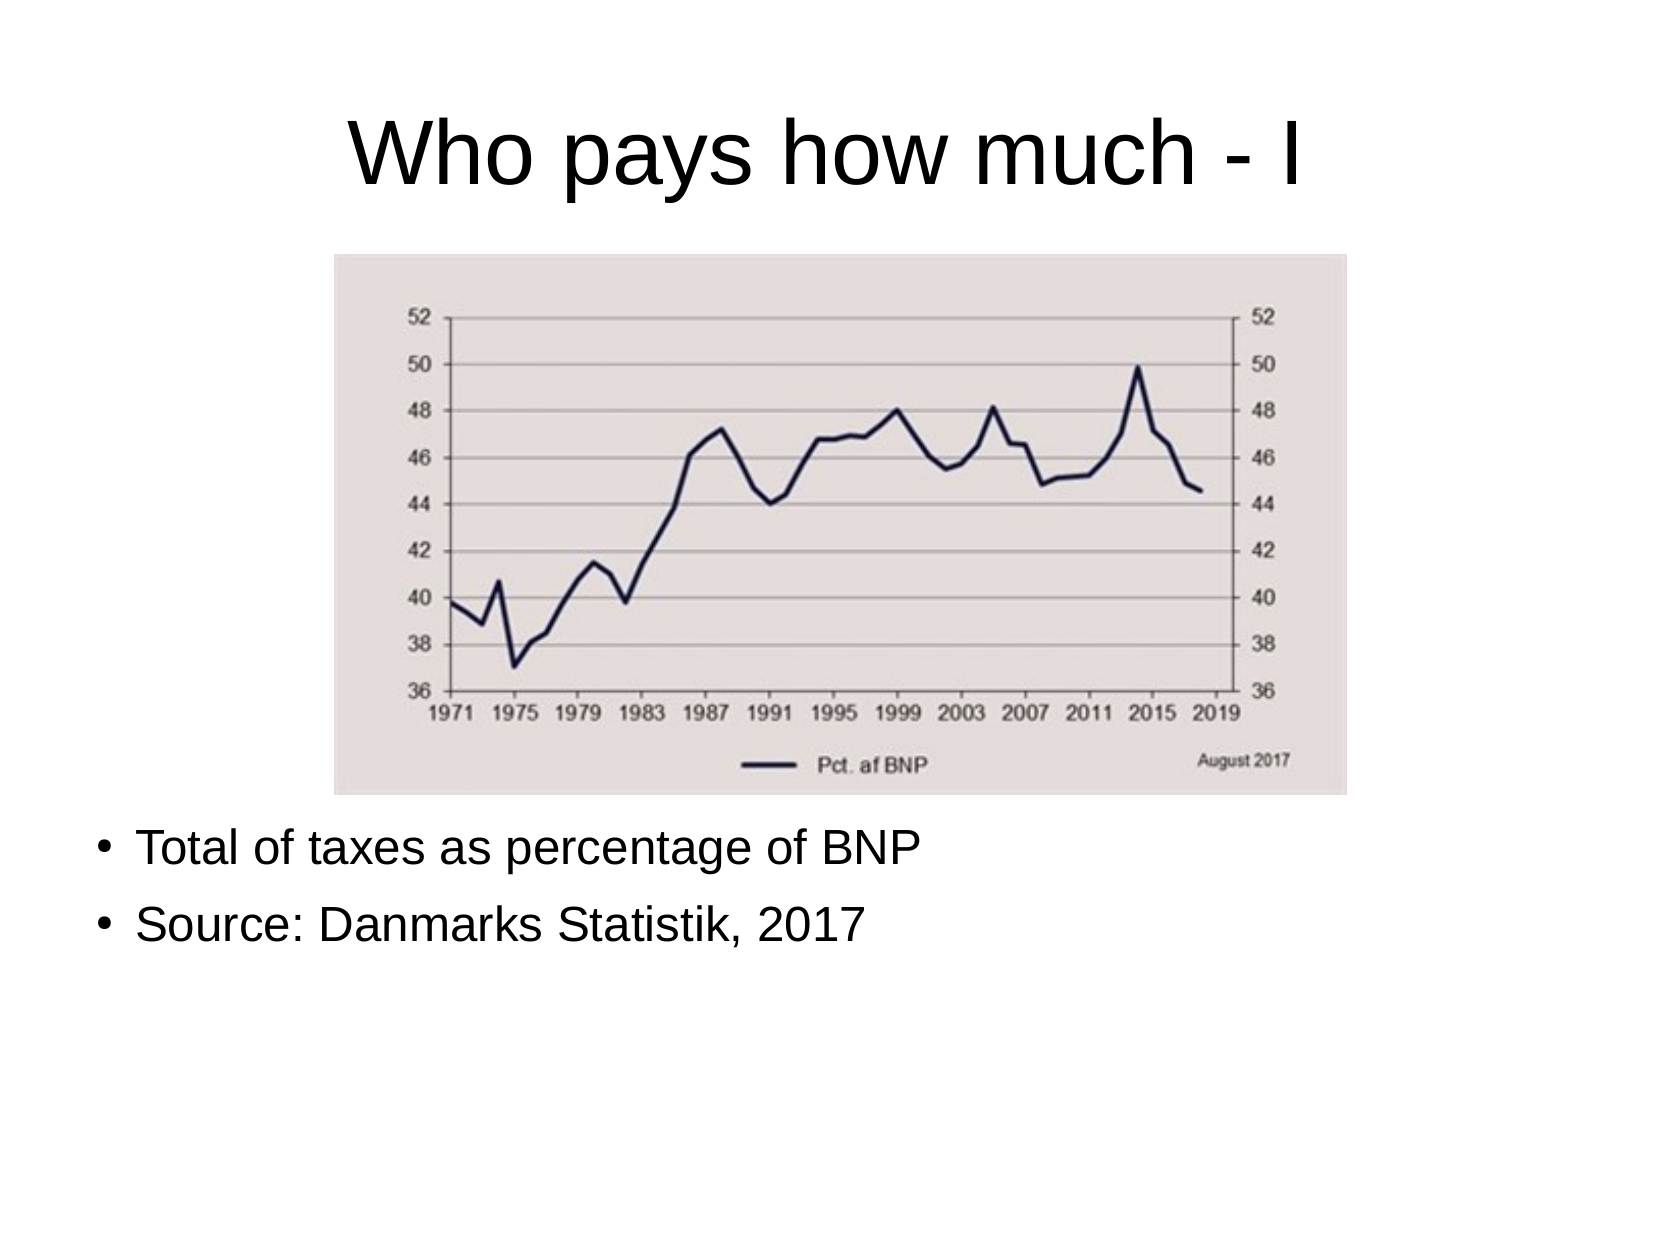

# Who pays how much - I
Total of taxes as percentage of BNP
Source: Danmarks Statistik, 2017